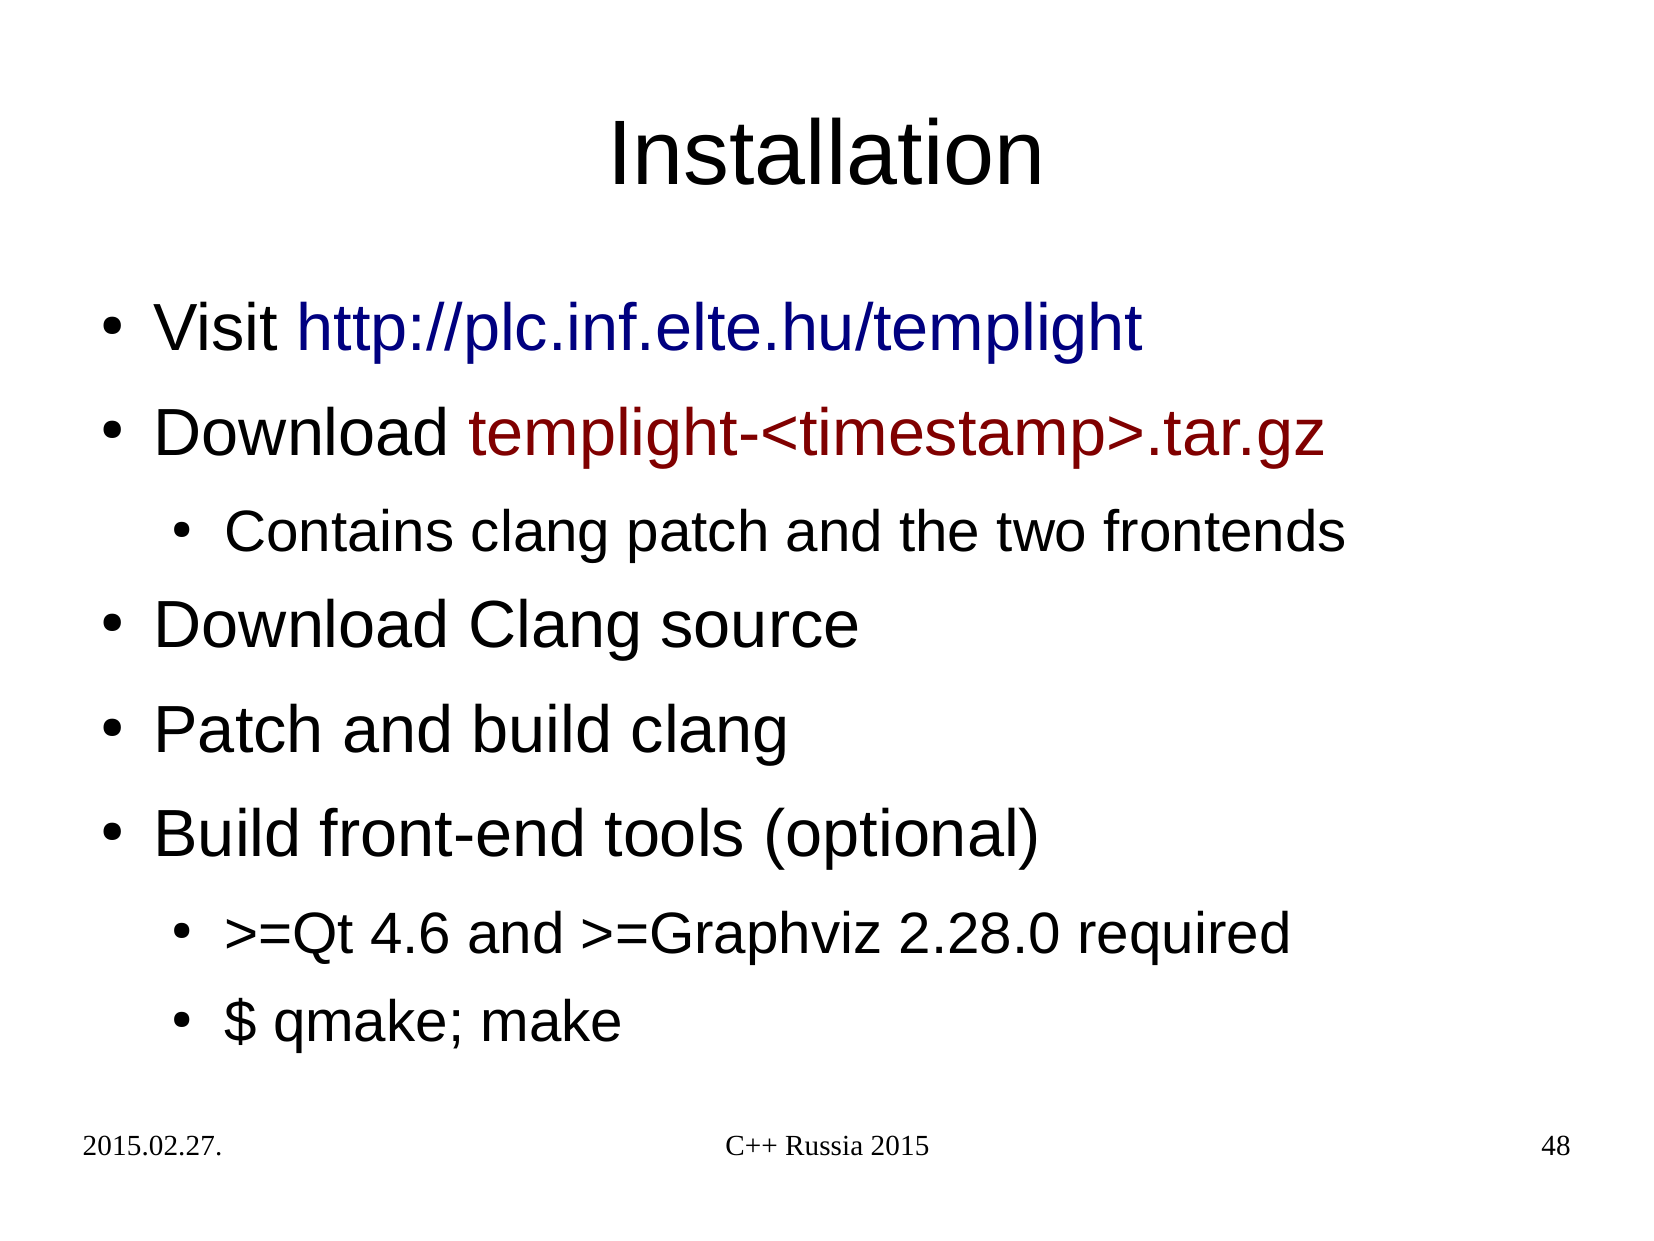

# Installation
Visit http://plc.inf.elte.hu/templight
Download templight-<timestamp>.tar.gz
Contains clang patch and the two frontends
Download Clang source
Patch and build clang
Build front-end tools (optional)
>=Qt 4.6 and >=Graphviz 2.28.0 required
$ qmake; make
2015.02.27.
C++ Russia 2015
48